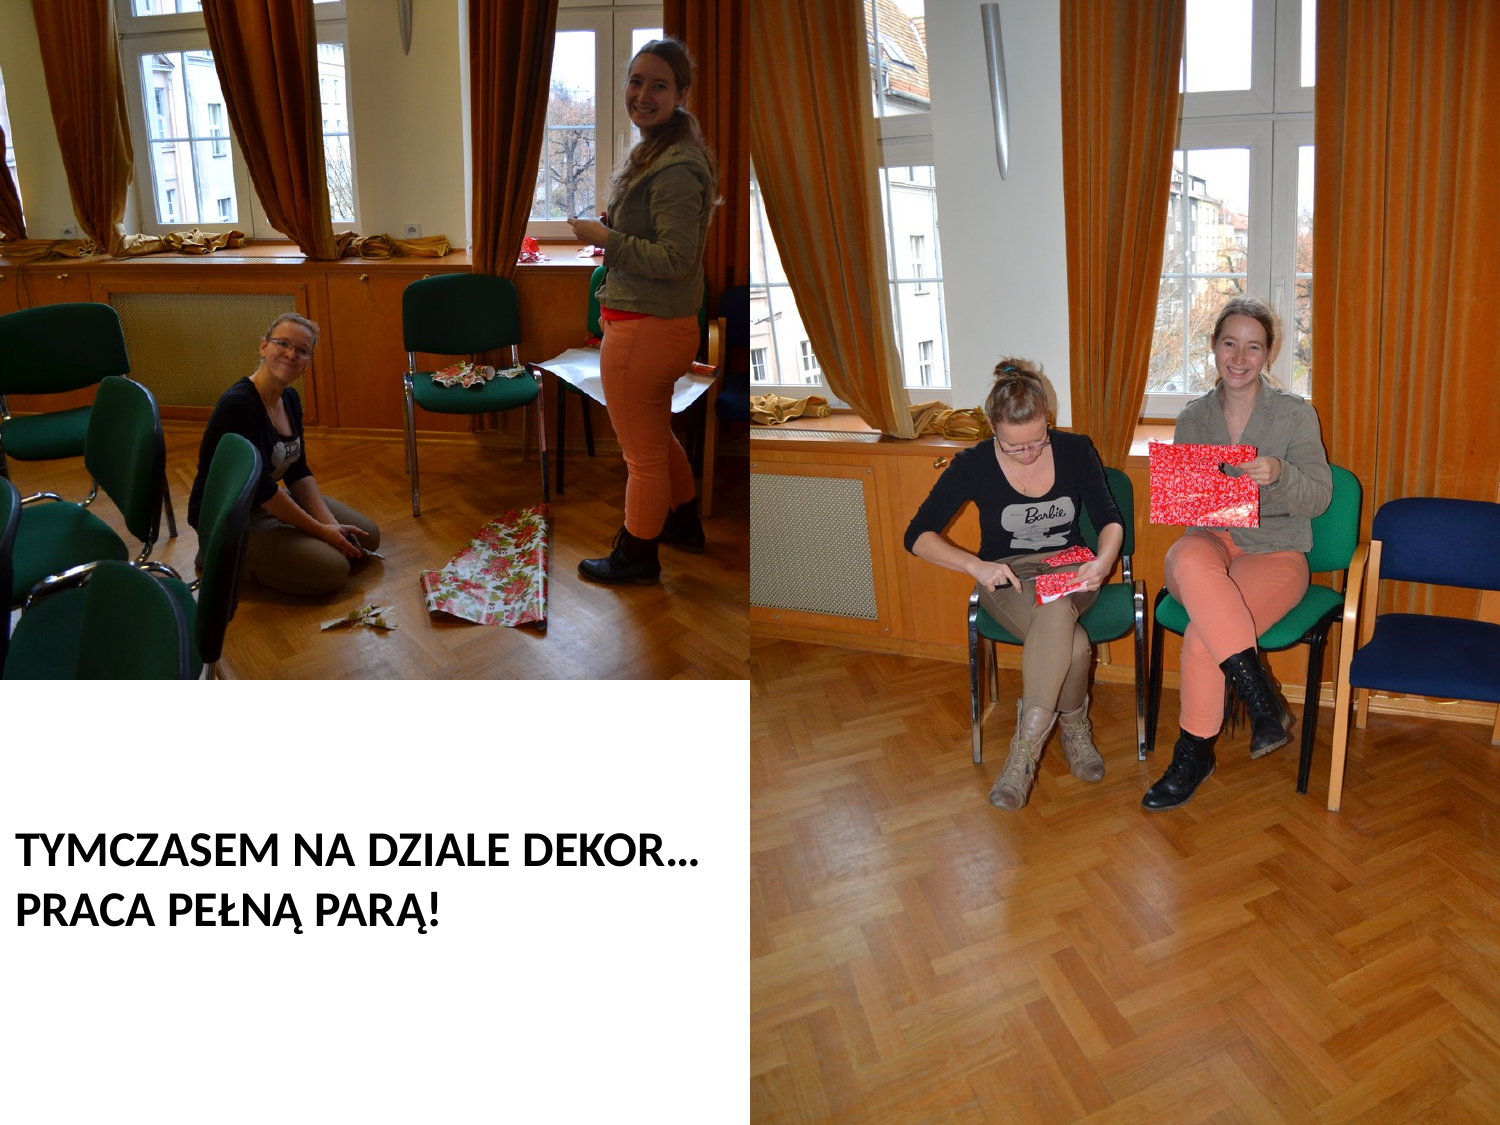

TYMCZASEM NA DZIALE DEKOR…
PRACA PEŁNĄ PARĄ!